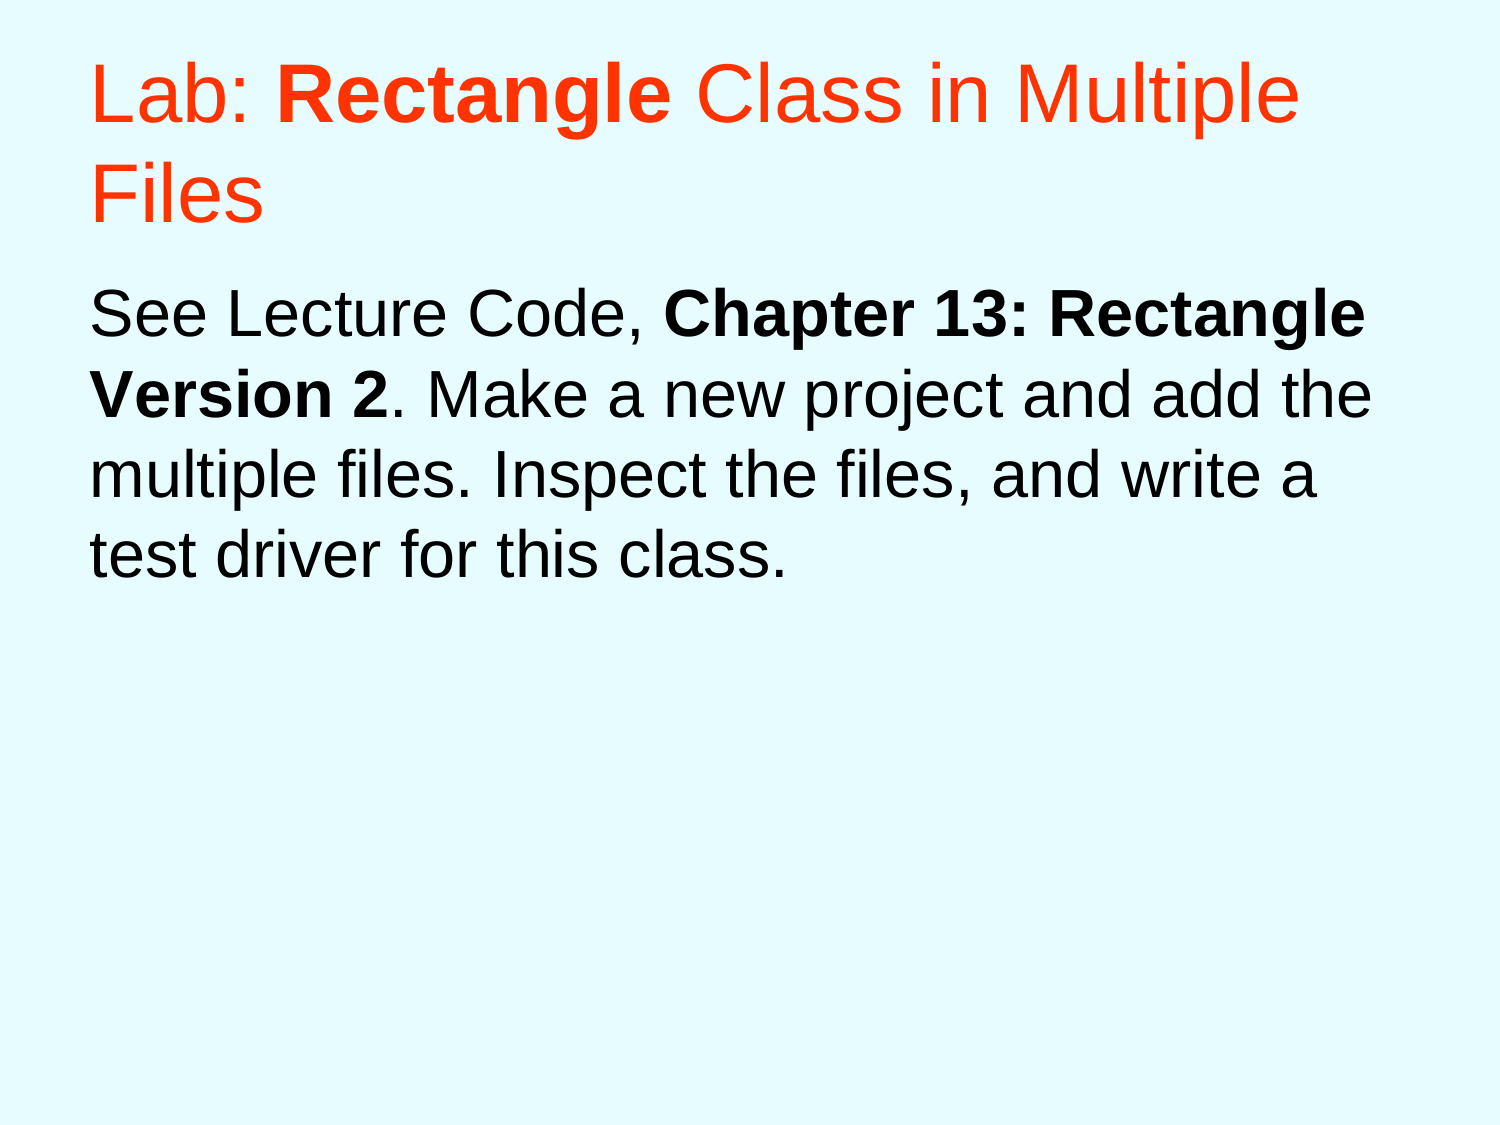

# Lab: Rectangle Class in Multiple Files
See Lecture Code, Chapter 13: Rectangle Version 2. Make a new project and add the multiple files. Inspect the files, and write a test driver for this class.